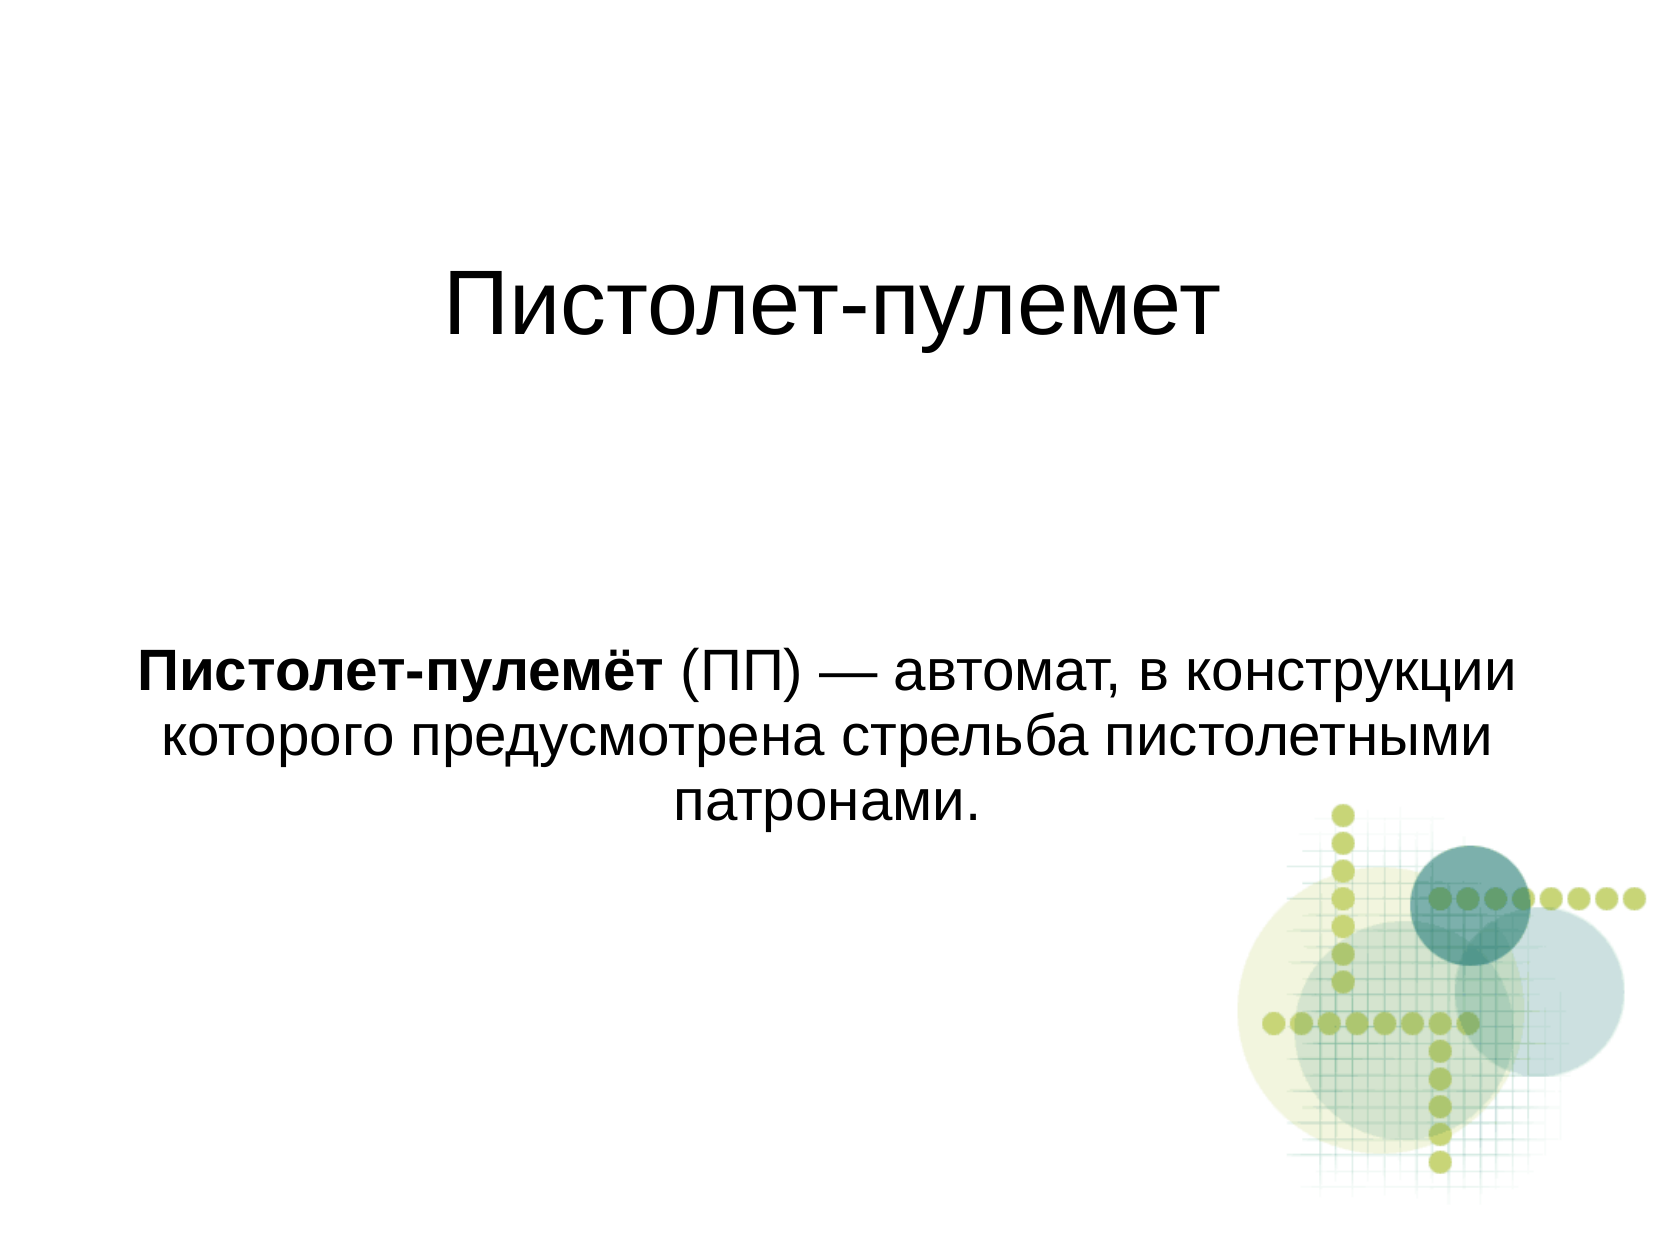

# Пистолет-пулемет
Пистолет-пулемёт (ПП) — автомат, в конструкции которого предусмотрена стрельба пистолетными патронами.